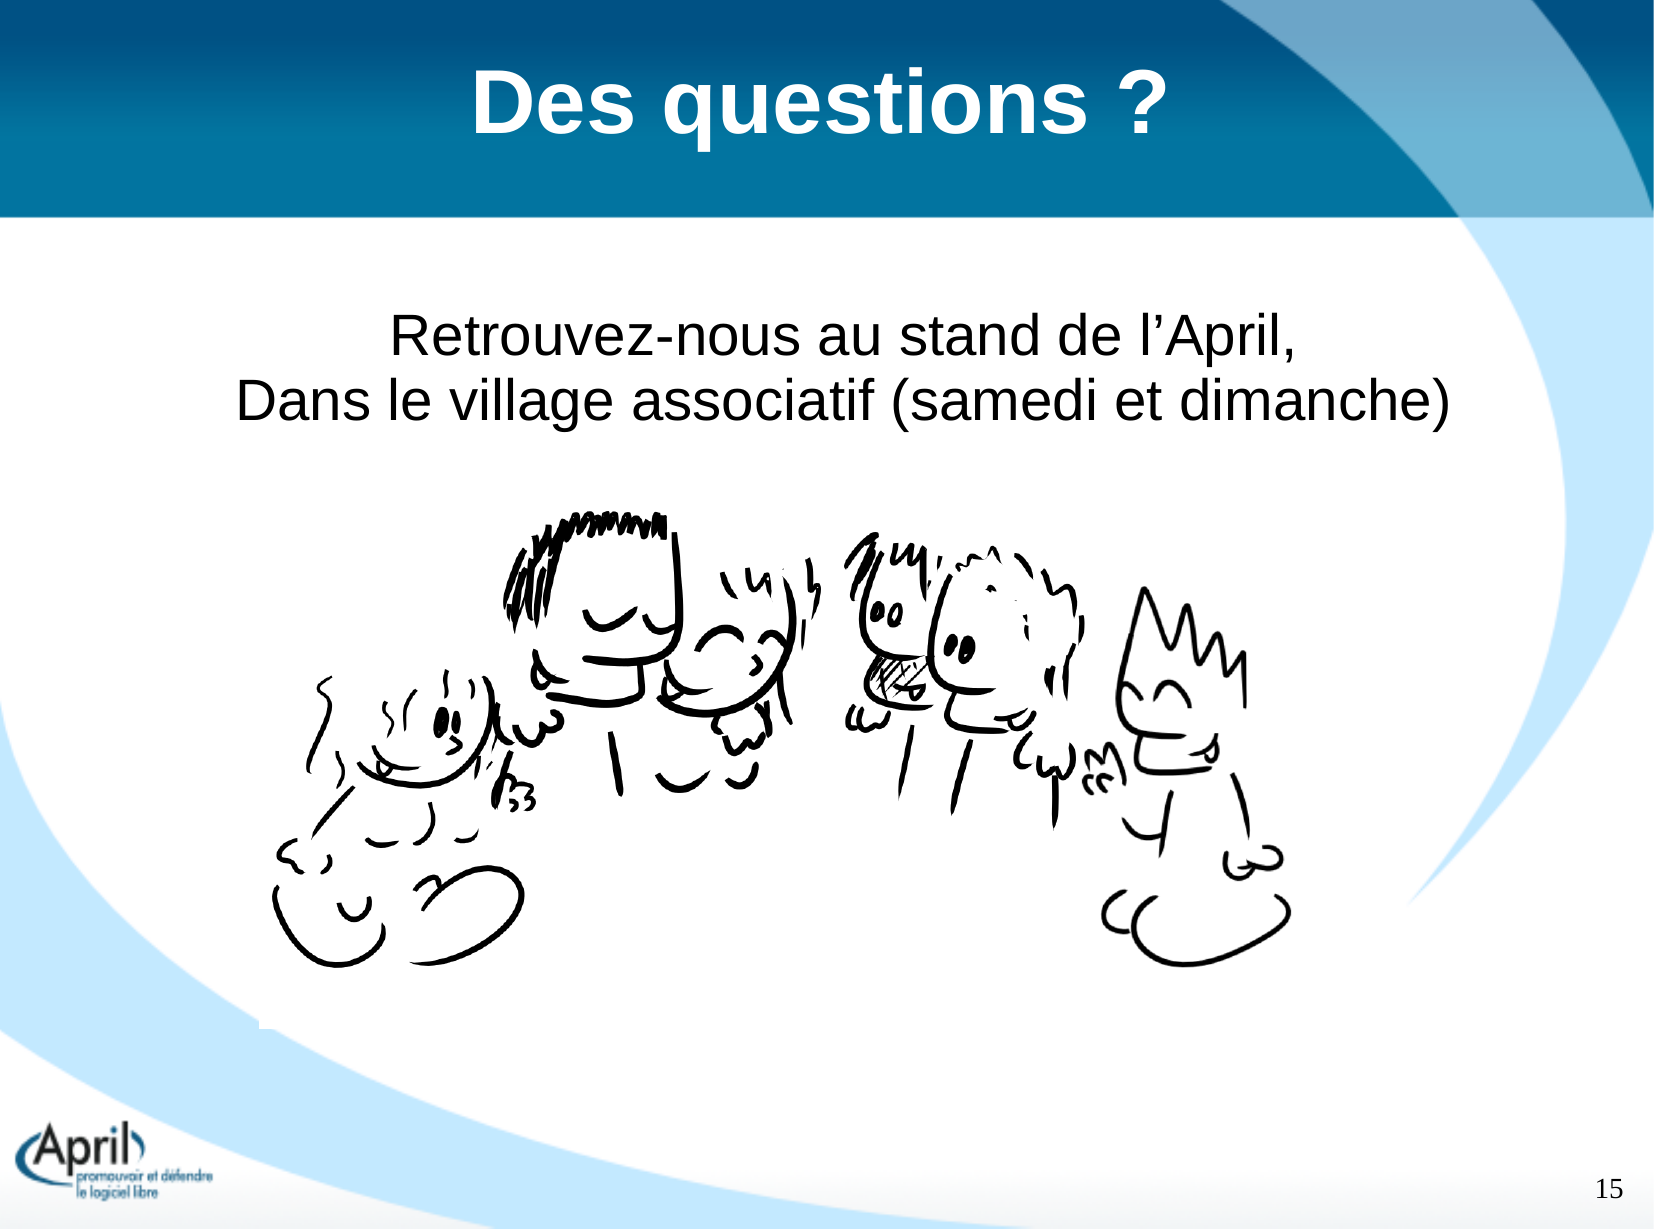

# Des questions ?
Retrouvez-nous au stand de l’April,
Dans le village associatif (samedi et dimanche)
15